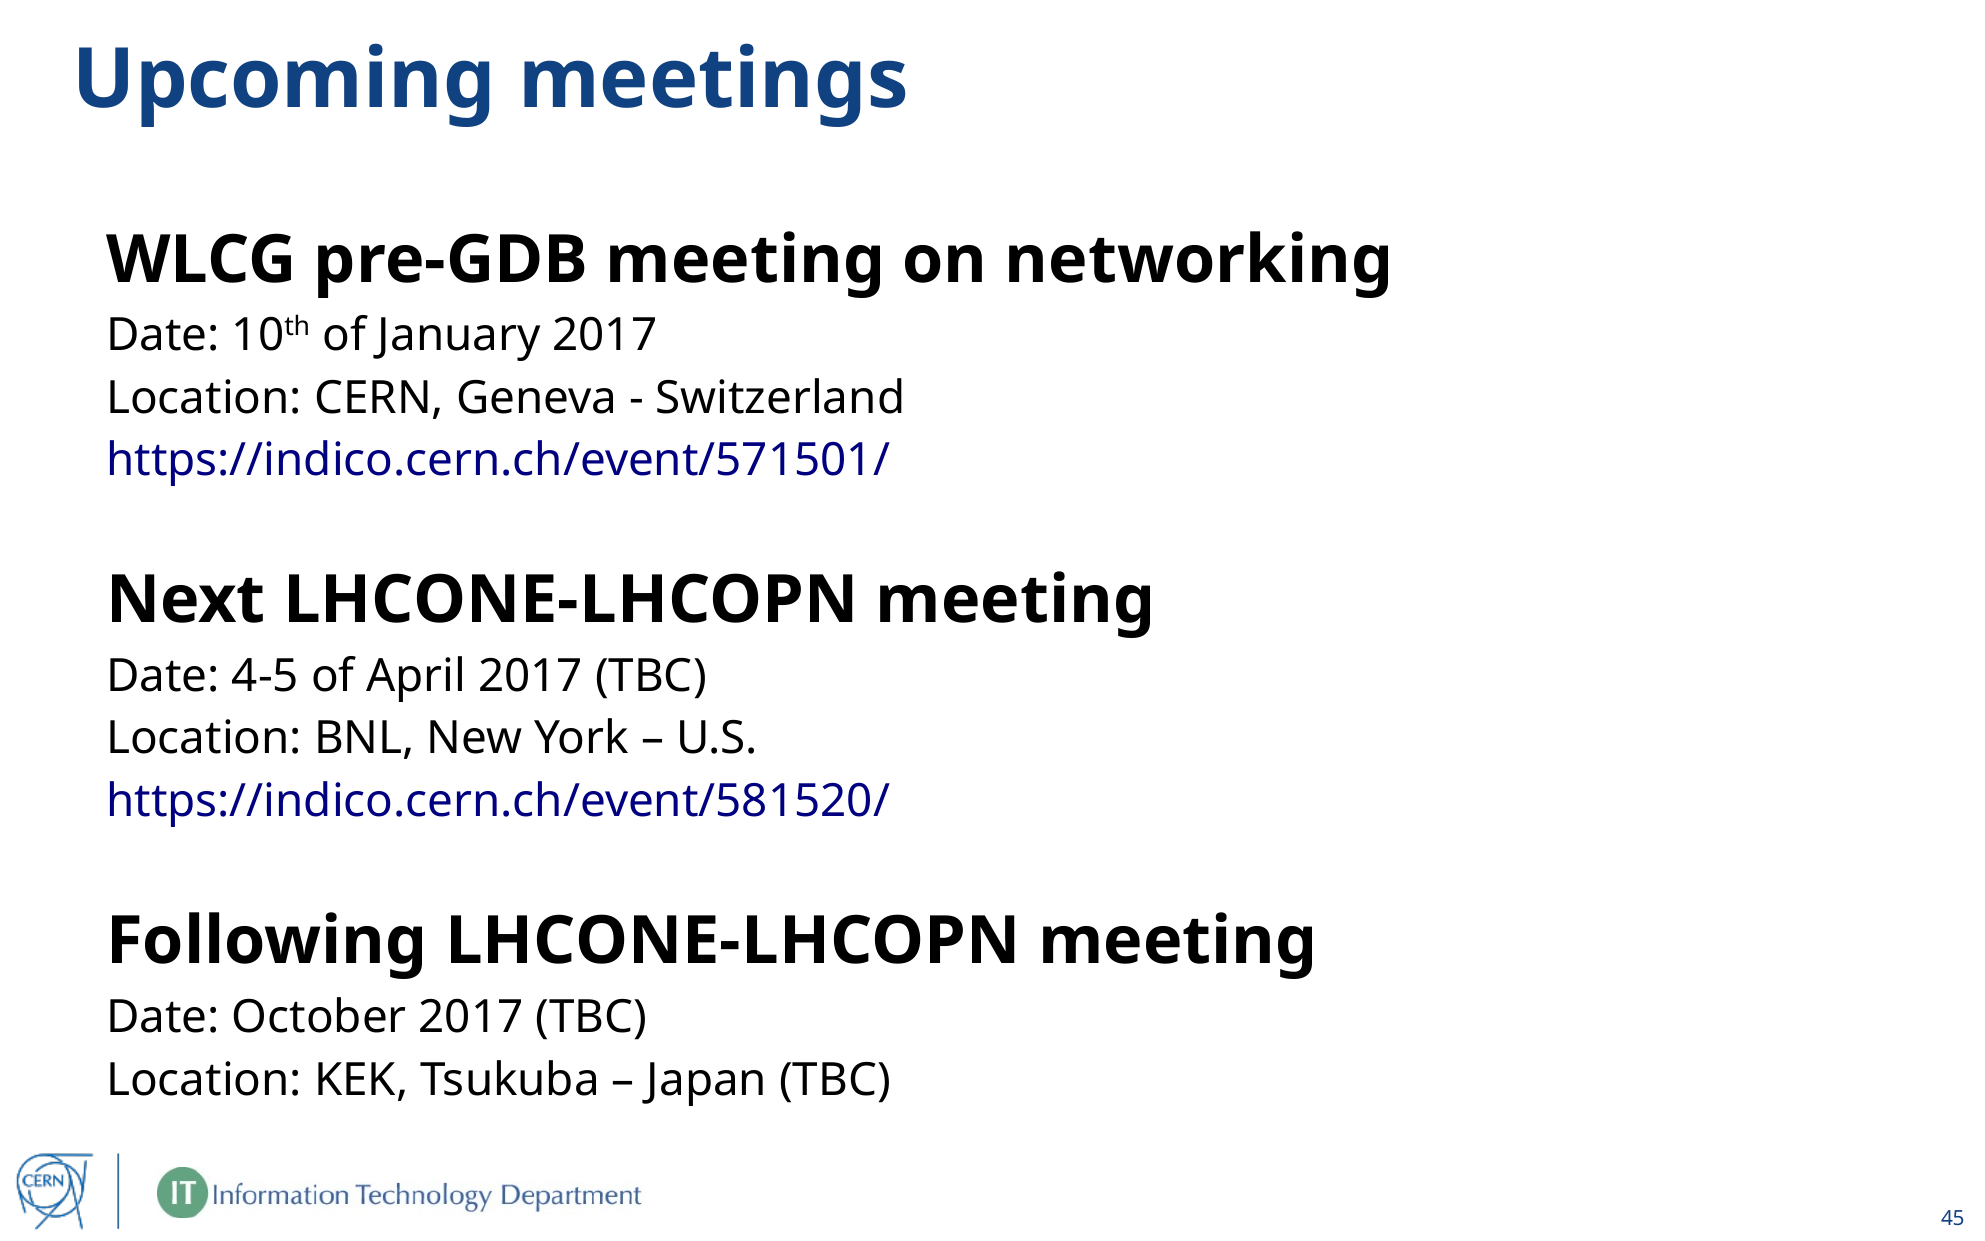

# Upcoming meetings
WLCG pre-GDB meeting on networking
Date: 10th of January 2017
Location: CERN, Geneva - Switzerland
https://indico.cern.ch/event/571501/
Next LHCONE-LHCOPN meeting
Date: 4-5 of April 2017 (TBC)
Location: BNL, New York – U.S.
https://indico.cern.ch/event/581520/
Following LHCONE-LHCOPN meeting
Date: October 2017 (TBC)
Location: KEK, Tsukuba – Japan (TBC)